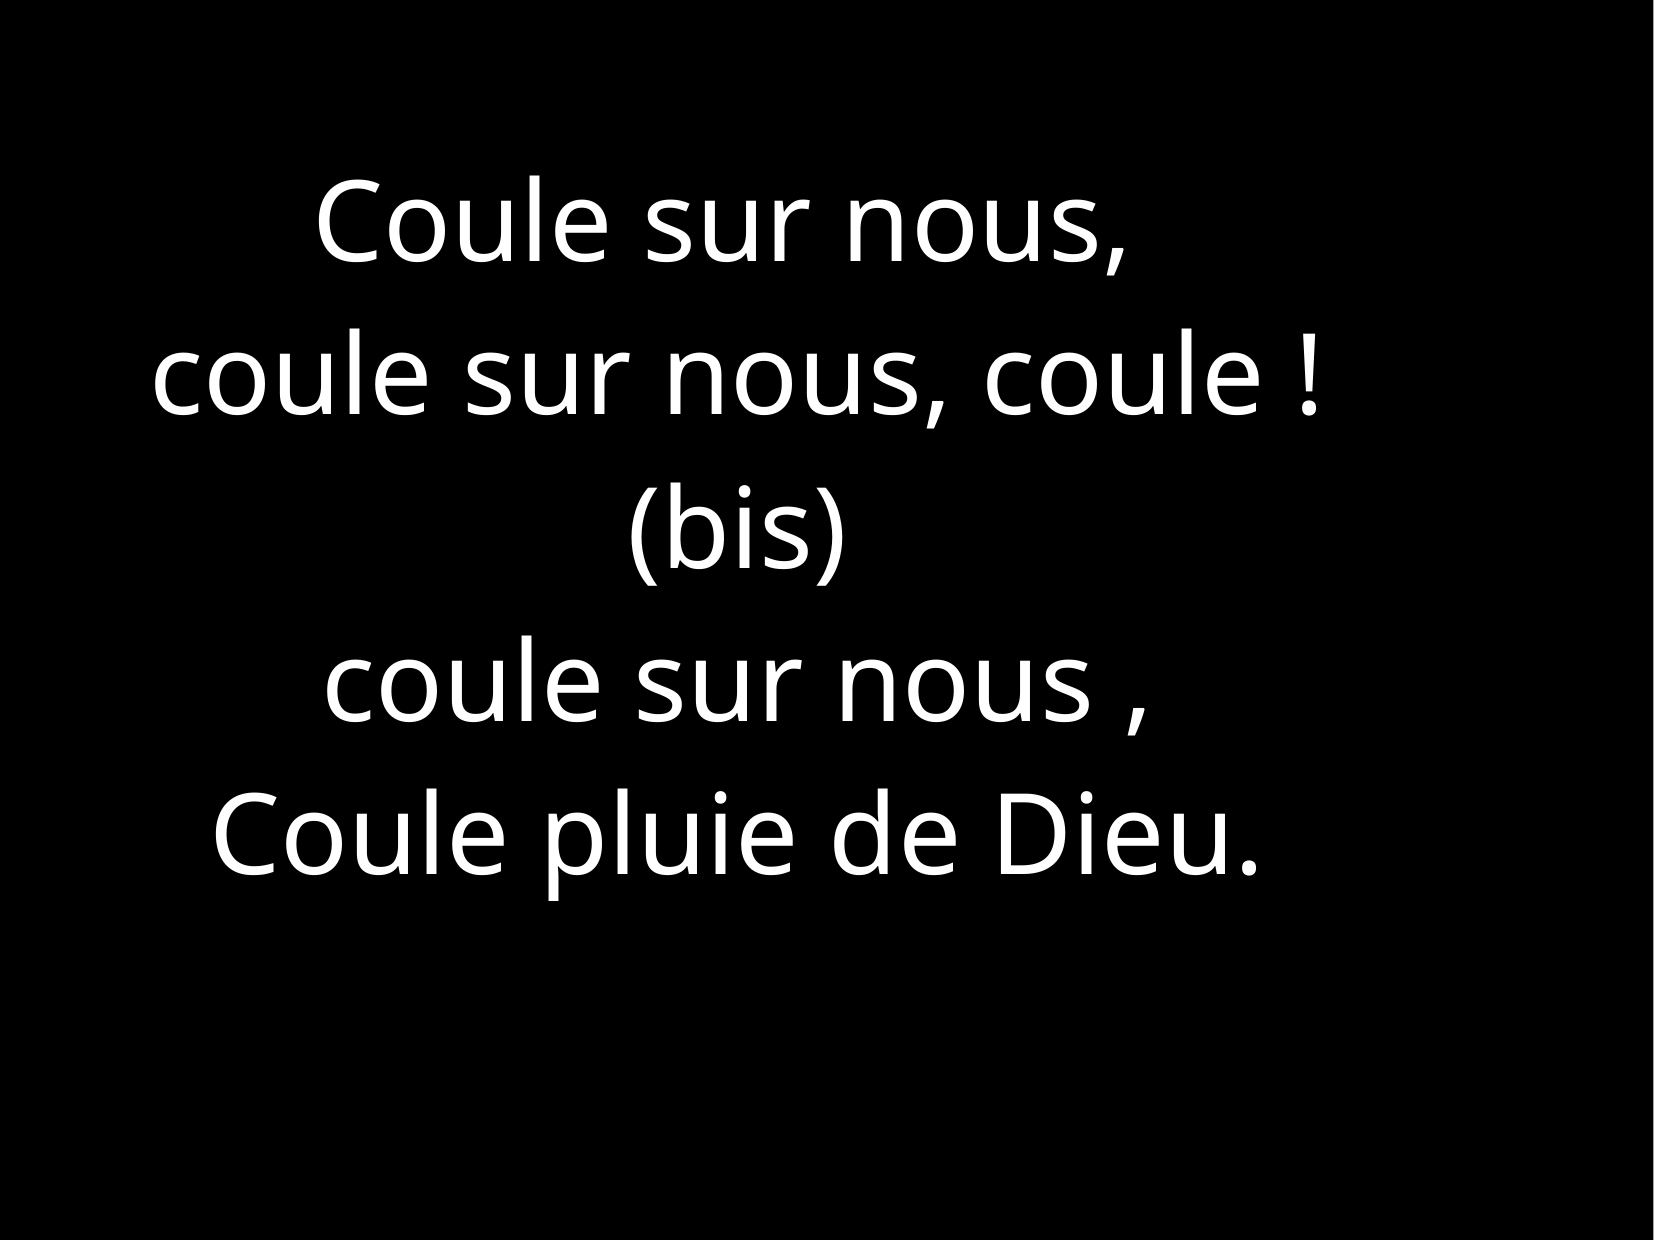

# Coule sur nous,
coule sur nous, coule !(bis)
coule sur nous ,
Coule pluie de Dieu.